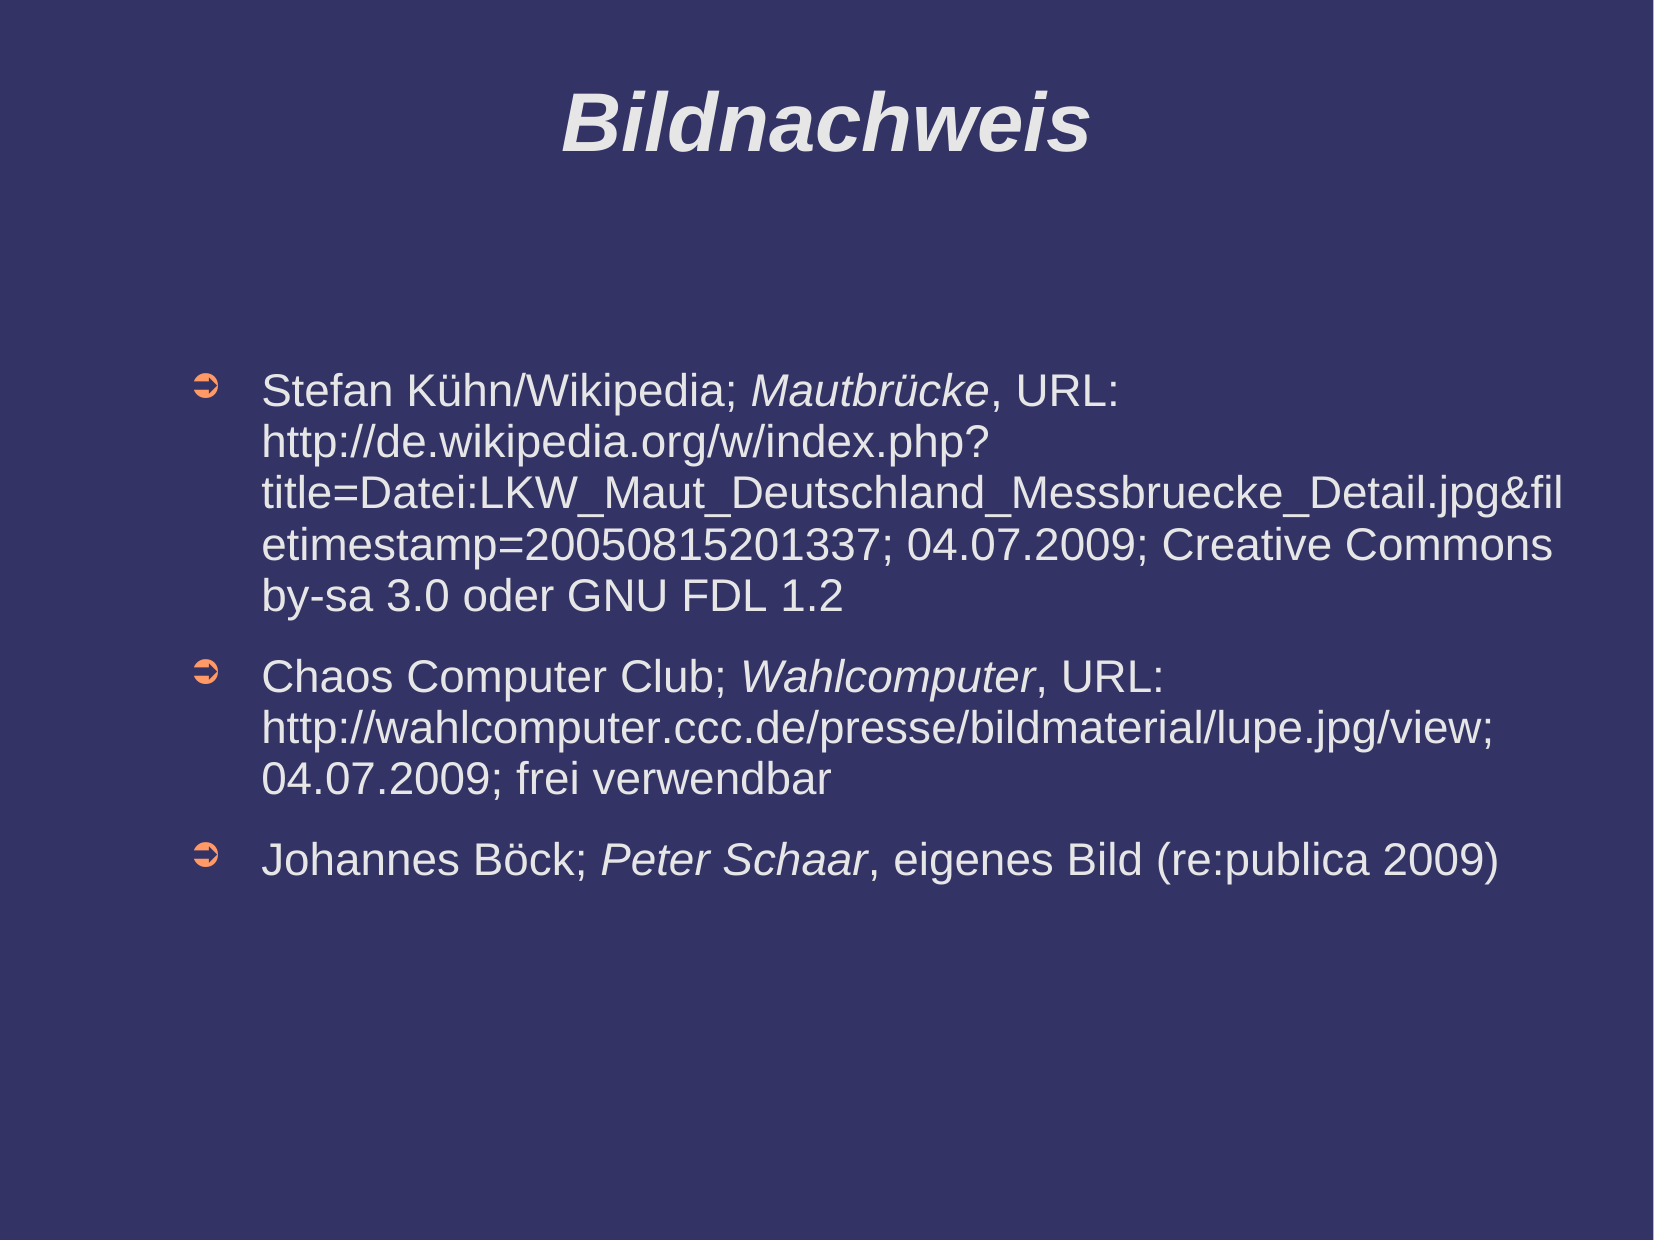

# Bildnachweis
Stefan Kühn/Wikipedia; Mautbrücke, URL: http://de.wikipedia.org/w/index.php?title=Datei:LKW_Maut_Deutschland_Messbruecke_Detail.jpg&filetimestamp=20050815201337; 04.07.2009; Creative Commons by-sa 3.0 oder GNU FDL 1.2
Chaos Computer Club; Wahlcomputer, URL: http://wahlcomputer.ccc.de/presse/bildmaterial/lupe.jpg/view; 04.07.2009; frei verwendbar
Johannes Böck; Peter Schaar, eigenes Bild (re:publica 2009)